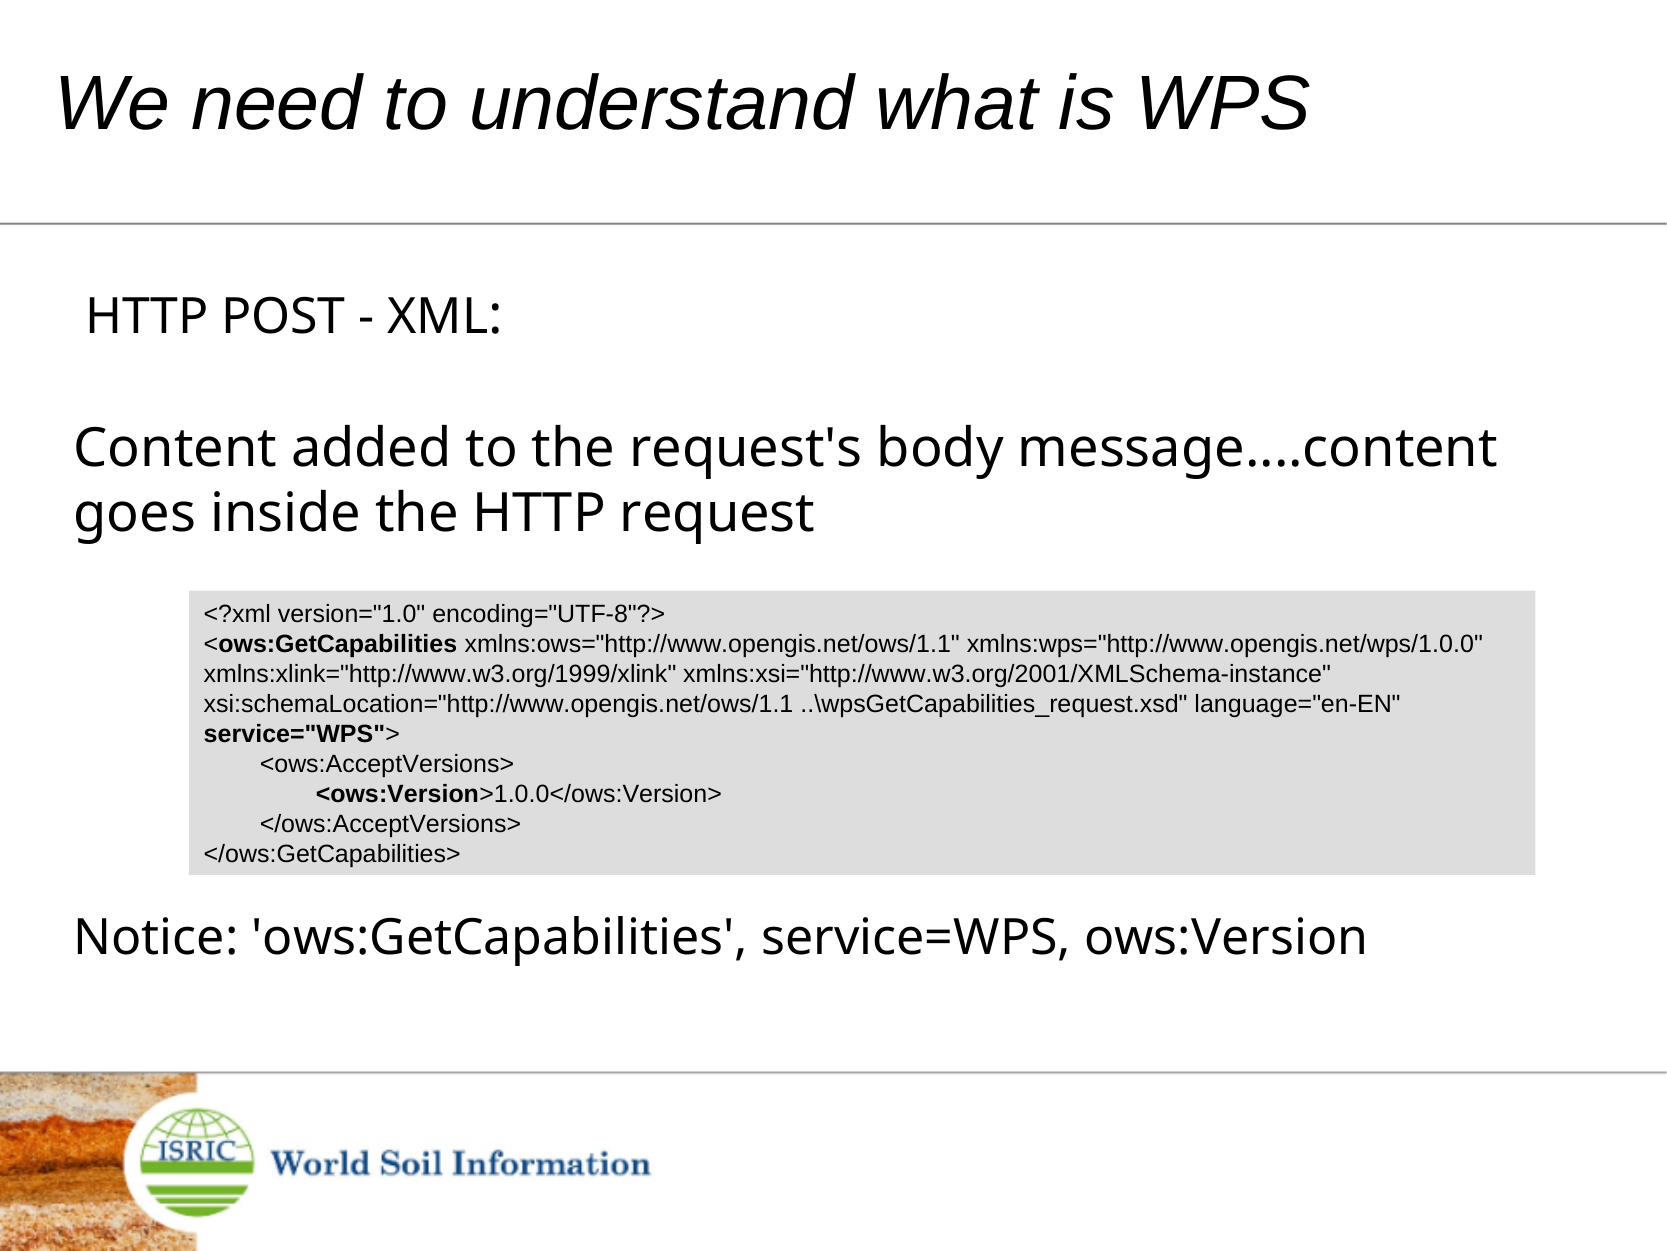

We need to understand what is WPS
HTTP POST - XML:
Content added to the request's body message....content goes inside the HTTP request
<?xml version="1.0" encoding="UTF-8"?>
<ows:GetCapabilities xmlns:ows="http://www.opengis.net/ows/1.1" xmlns:wps="http://www.opengis.net/wps/1.0.0" xmlns:xlink="http://www.w3.org/1999/xlink" xmlns:xsi="http://www.w3.org/2001/XMLSchema-instance" xsi:schemaLocation="http://www.opengis.net/ows/1.1 ..\wpsGetCapabilities_request.xsd" language="en-EN" service="WPS">
 <ows:AcceptVersions>
 <ows:Version>1.0.0</ows:Version>
 </ows:AcceptVersions>
</ows:GetCapabilities>
Notice: 'ows:GetCapabilities', service=WPS, ows:Version
#